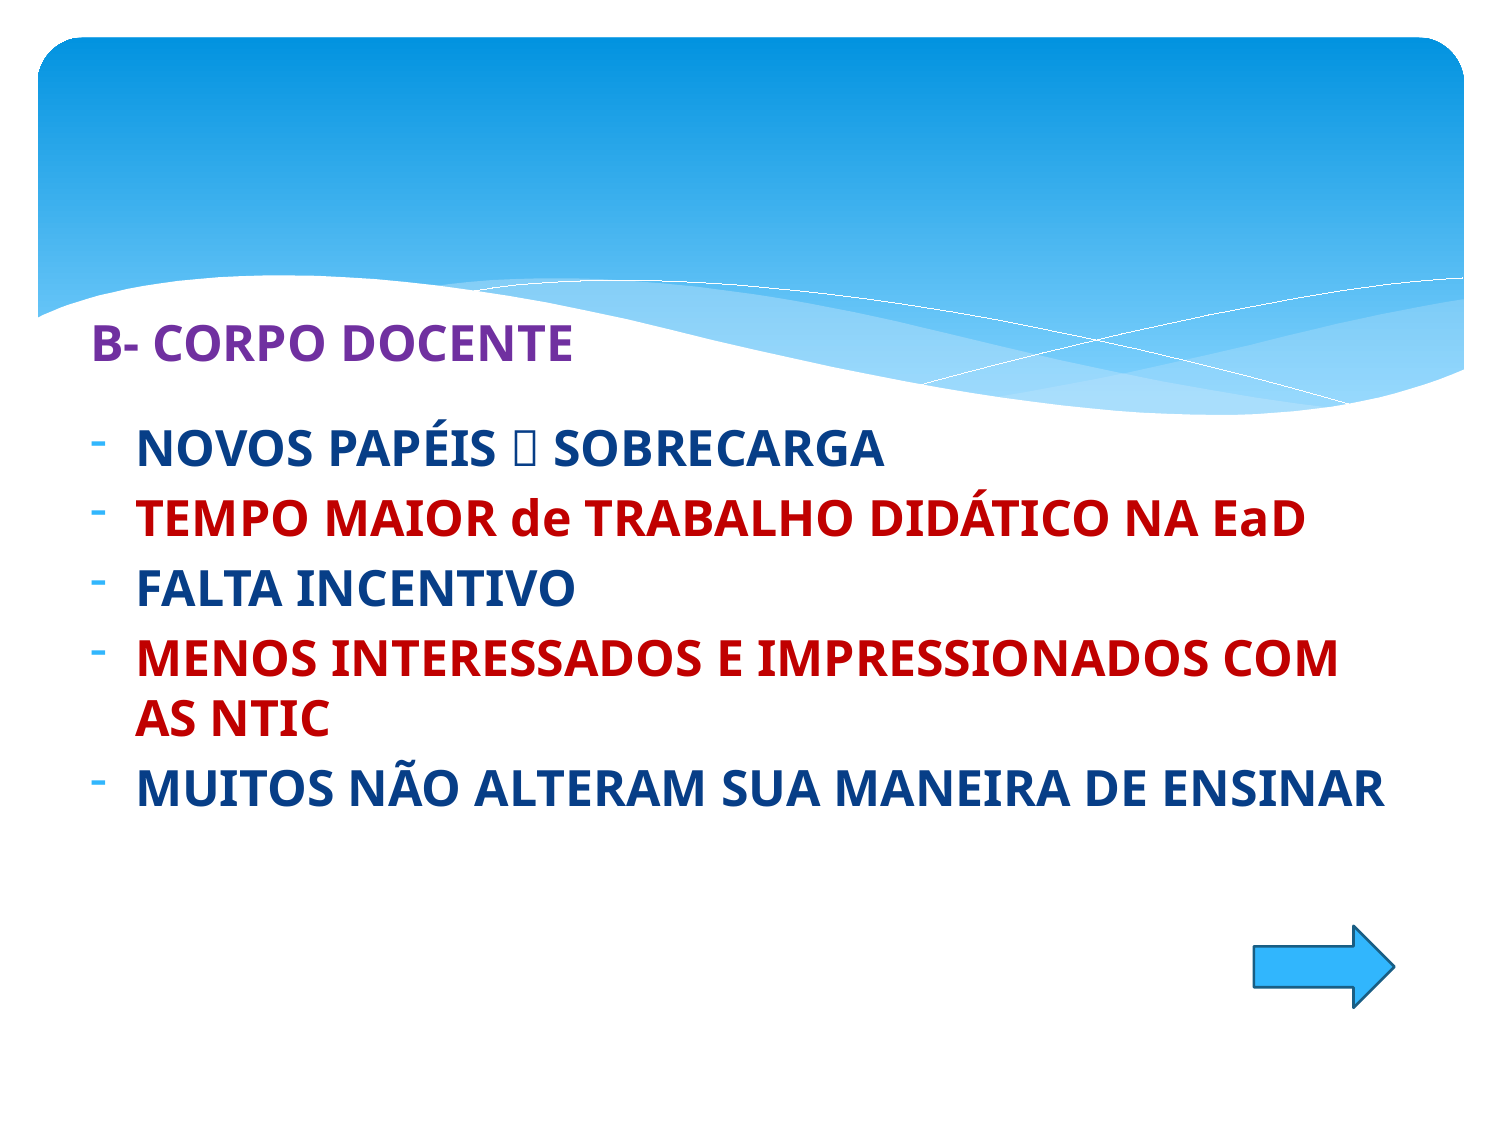

# B- CORPO DOCENTE
NOVOS PAPÉIS  SOBRECARGA
TEMPO MAIOR de TRABALHO DIDÁTICO NA EaD
FALTA INCENTIVO
MENOS INTERESSADOS E IMPRESSIONADOS COM AS NTIC
MUITOS NÃO ALTERAM SUA MANEIRA DE ENSINAR